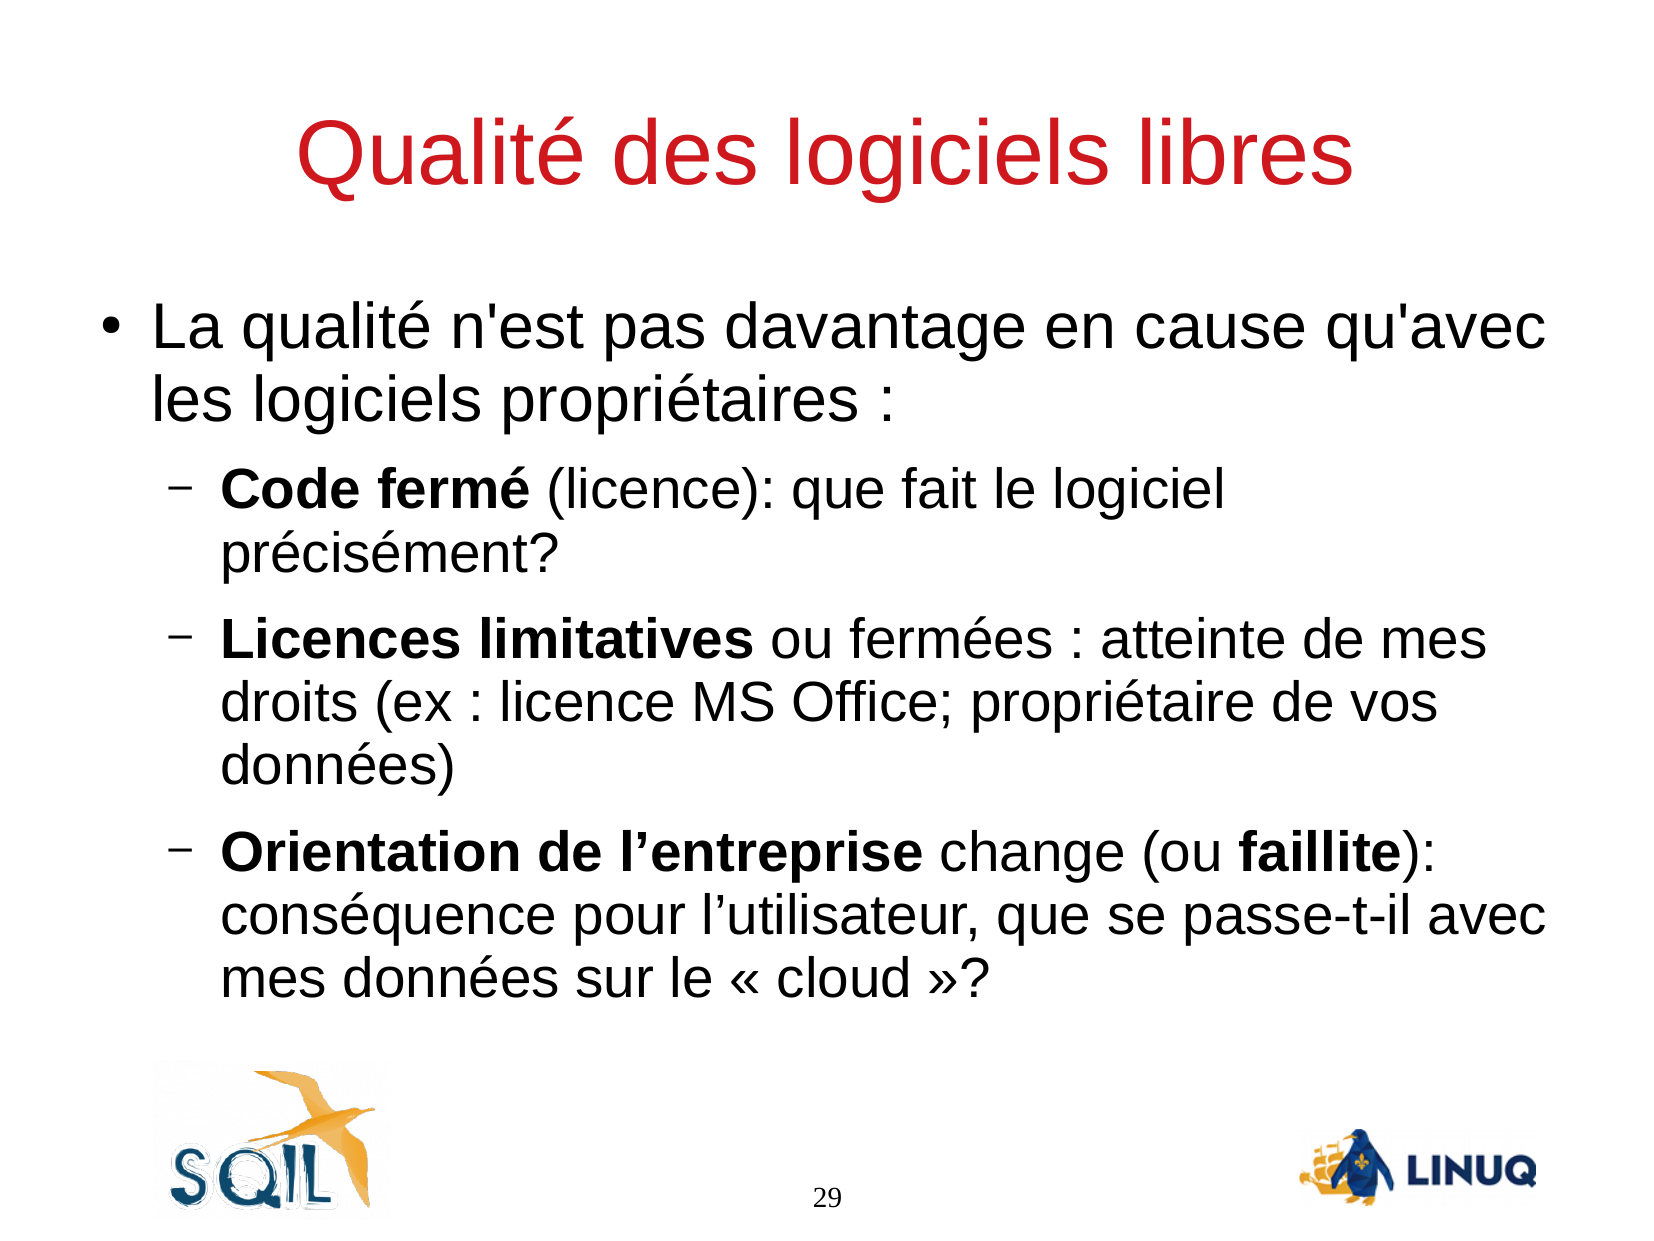

# Qualité des logiciels libres
La qualité n'est pas davantage en cause qu'avec les logiciels propriétaires :
Code fermé (licence): que fait le logiciel précisément?
Licences limitatives ou fermées : atteinte de mes droits (ex : licence MS Office; propriétaire de vos données)
Orientation de l’entreprise change (ou faillite): conséquence pour l’utilisateur, que se passe-t-il avec mes données sur le « cloud »?